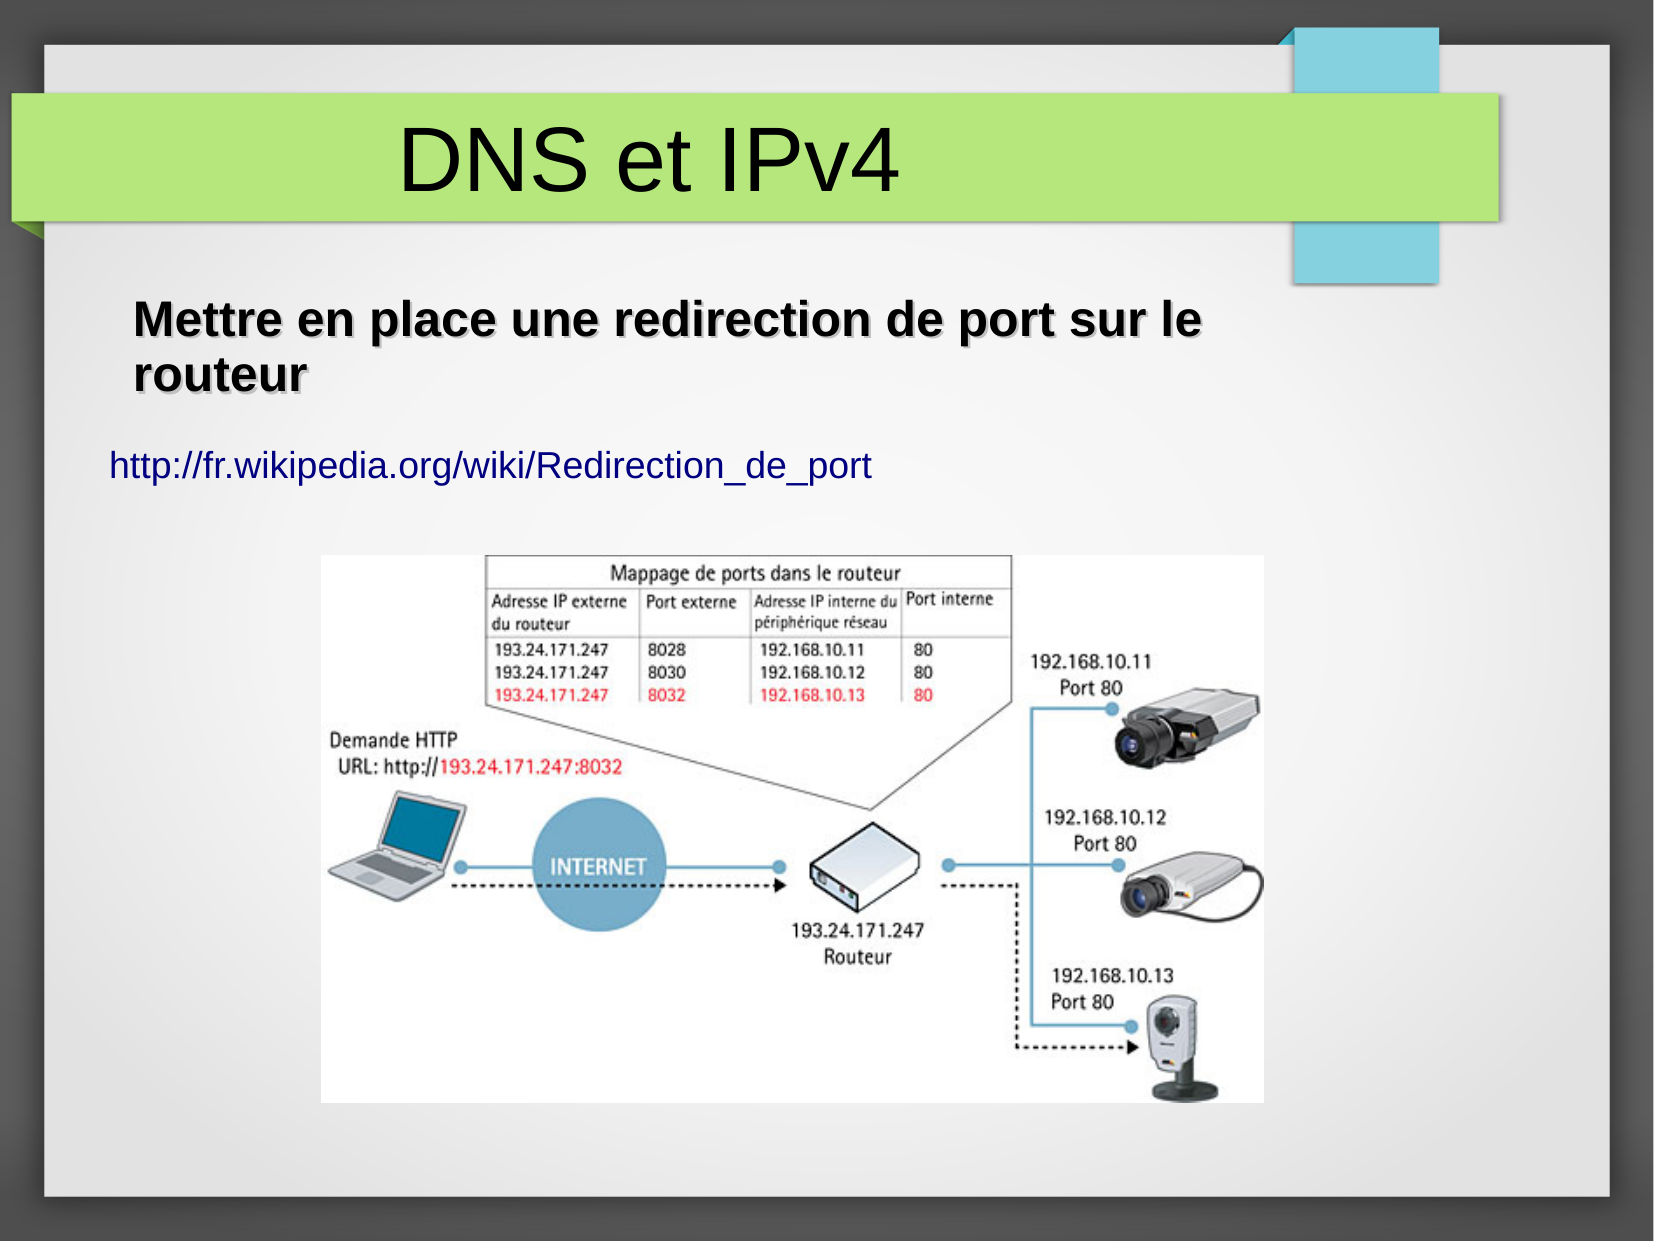

# DNS et IPv4
Mettre en place une redirection de port sur le routeur
http://fr.wikipedia.org/wiki/Redirection_de_port